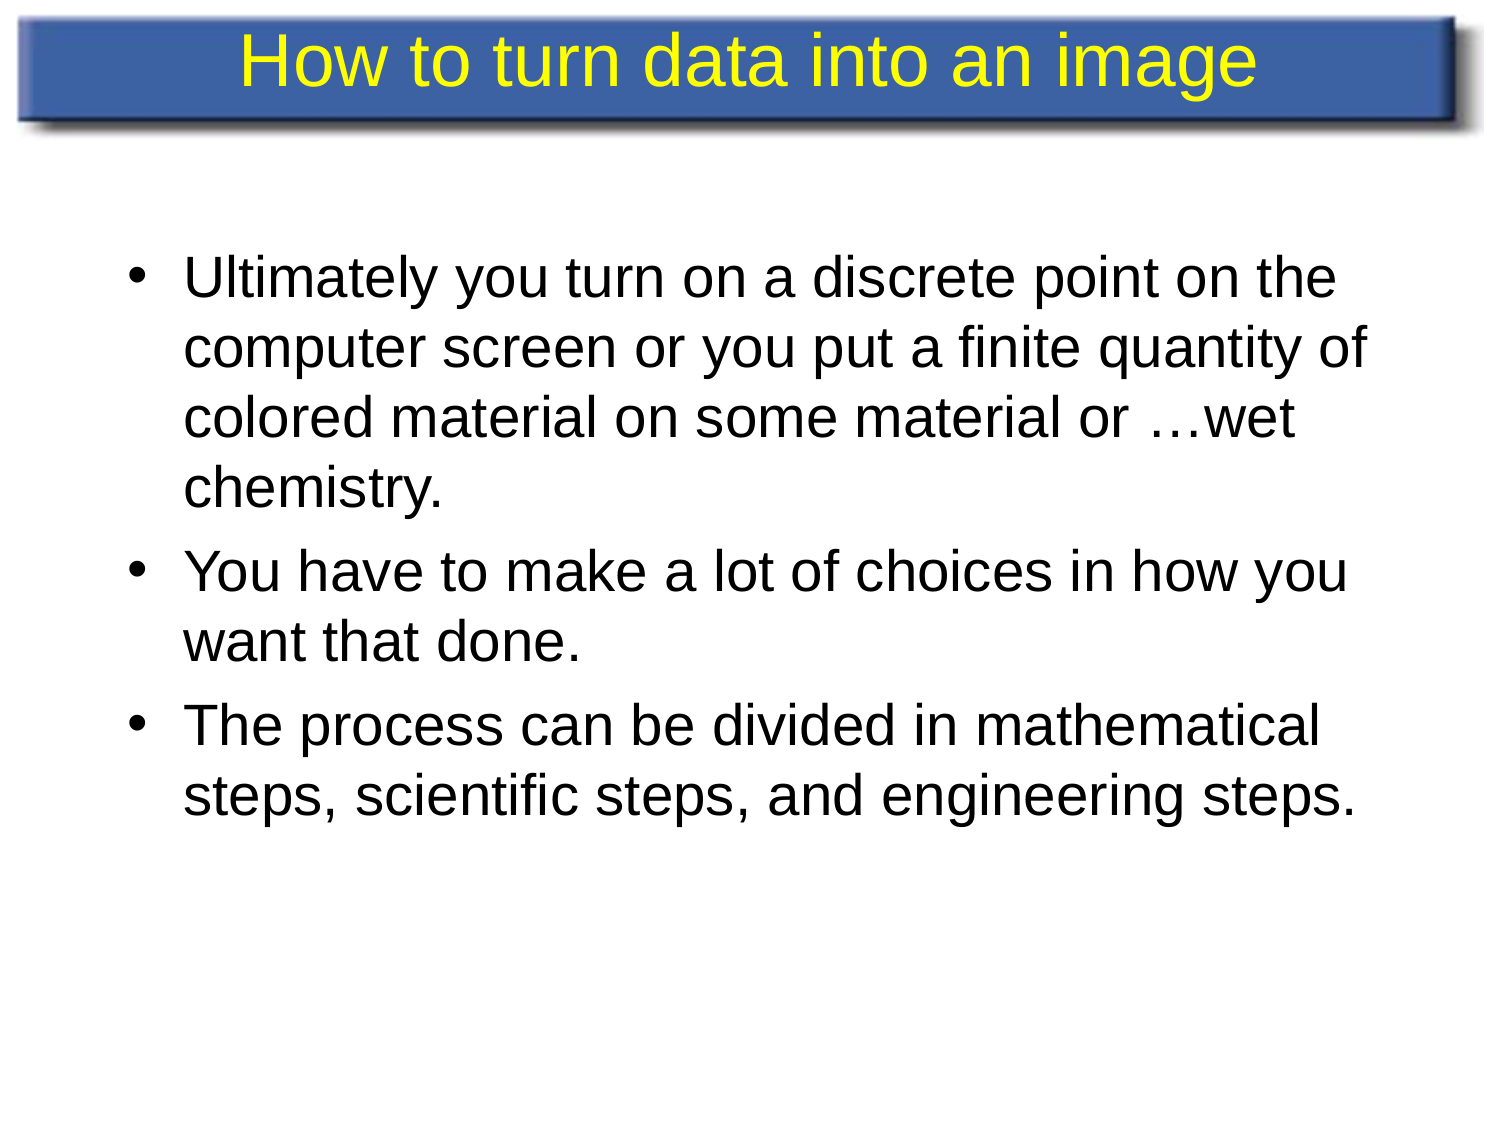

# How to turn data into an image
Ultimately you turn on a discrete point on the computer screen or you put a finite quantity of colored material on some material or …wet chemistry.
You have to make a lot of choices in how you want that done.
The process can be divided in mathematical steps, scientific steps, and engineering steps.